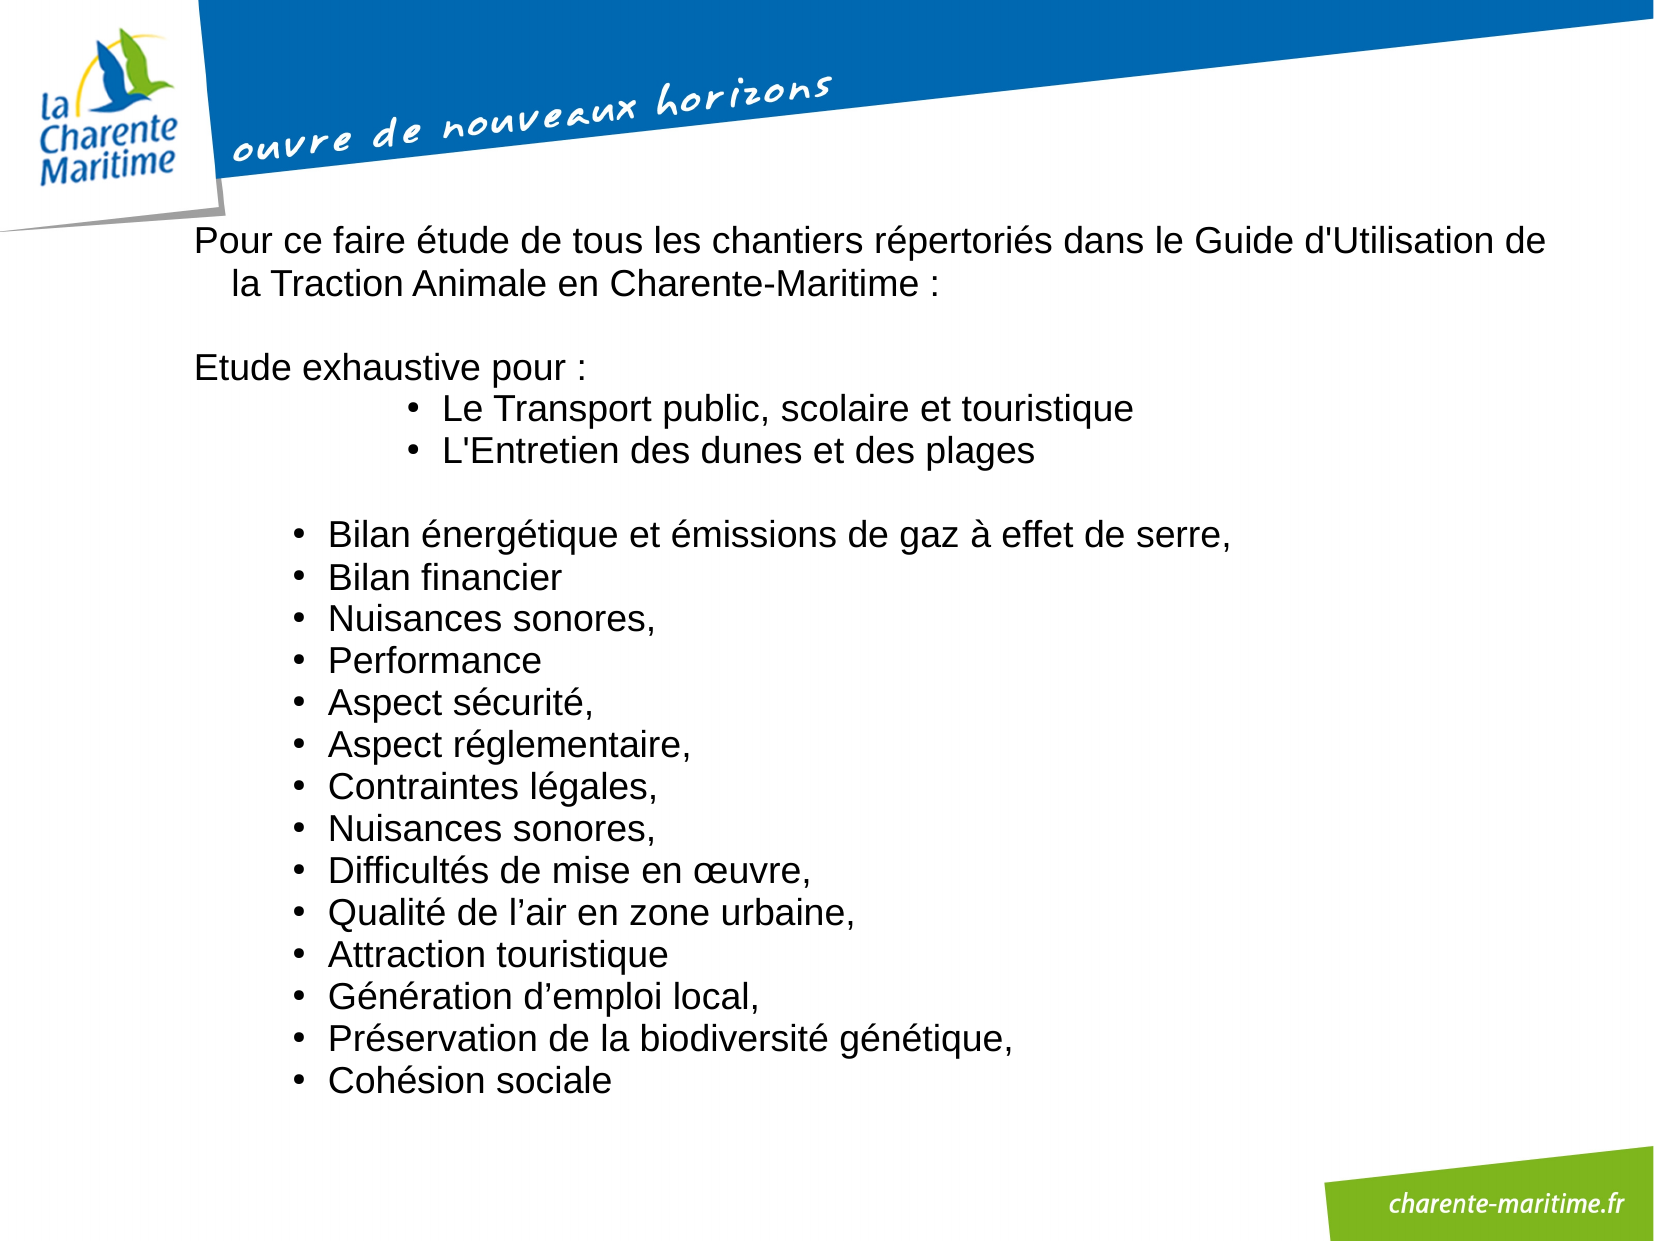

Pour ce faire étude de tous les chantiers répertoriés dans le Guide d'Utilisation de la Traction Animale en Charente-Maritime :
Etude exhaustive pour :
Le Transport public, scolaire et touristique
L'Entretien des dunes et des plages
Bilan énergétique et émissions de gaz à effet de serre,
Bilan financier
Nuisances sonores,
Performance
Aspect sécurité,
Aspect réglementaire,
Contraintes légales,
Nuisances sonores,
Difficultés de mise en œuvre,
Qualité de l’air en zone urbaine,
Attraction touristique
Génération d’emploi local,
Préservation de la biodiversité génétique,
Cohésion sociale
4